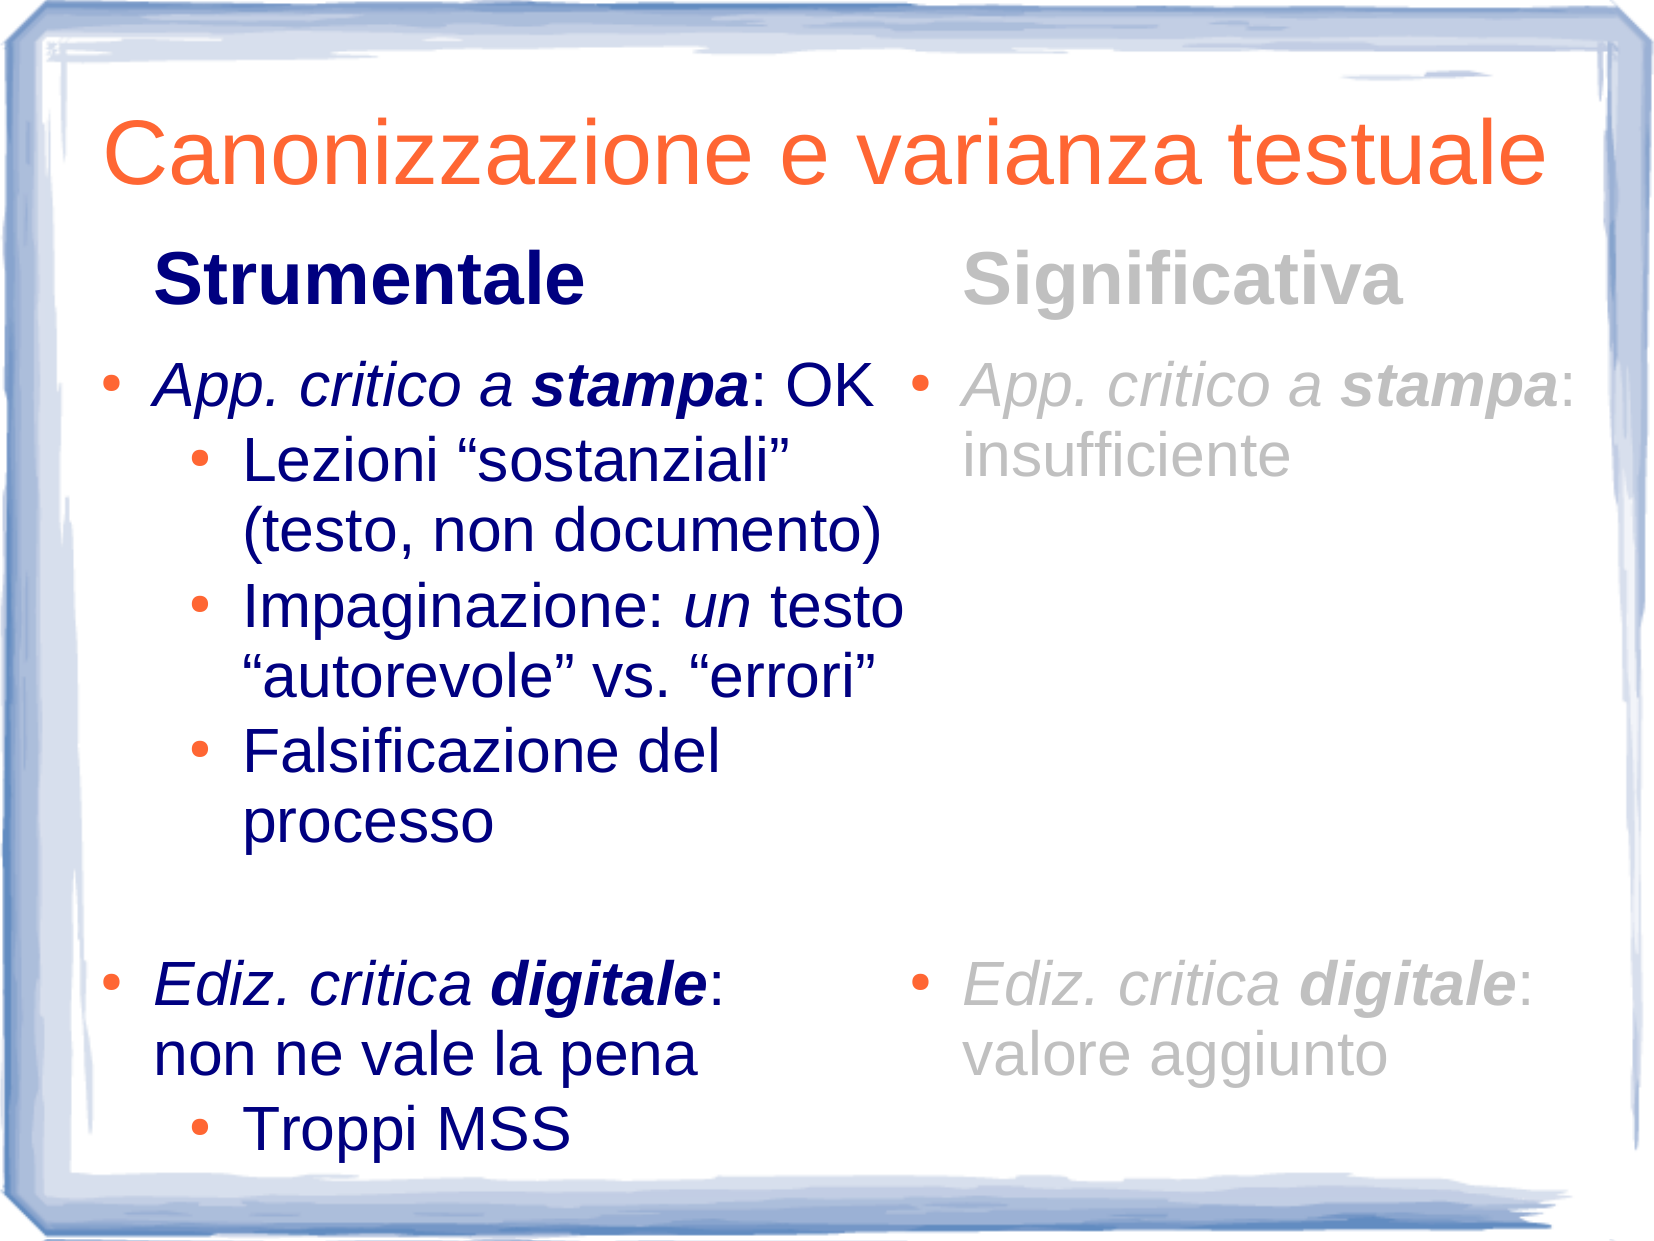

# Canonizzazione e varianza testuale
Strumentale
App. critico a stampa: OK
Lezioni “sostanziali” (testo, non documento)
Impaginazione: un testo “autorevole” vs. “errori”
Falsificazione del processo
Ediz. critica digitale:
non ne vale la pena
Troppi MSS
Significativa
App. critico a stampa: insufficiente
Ediz. critica digitale:
valore aggiunto